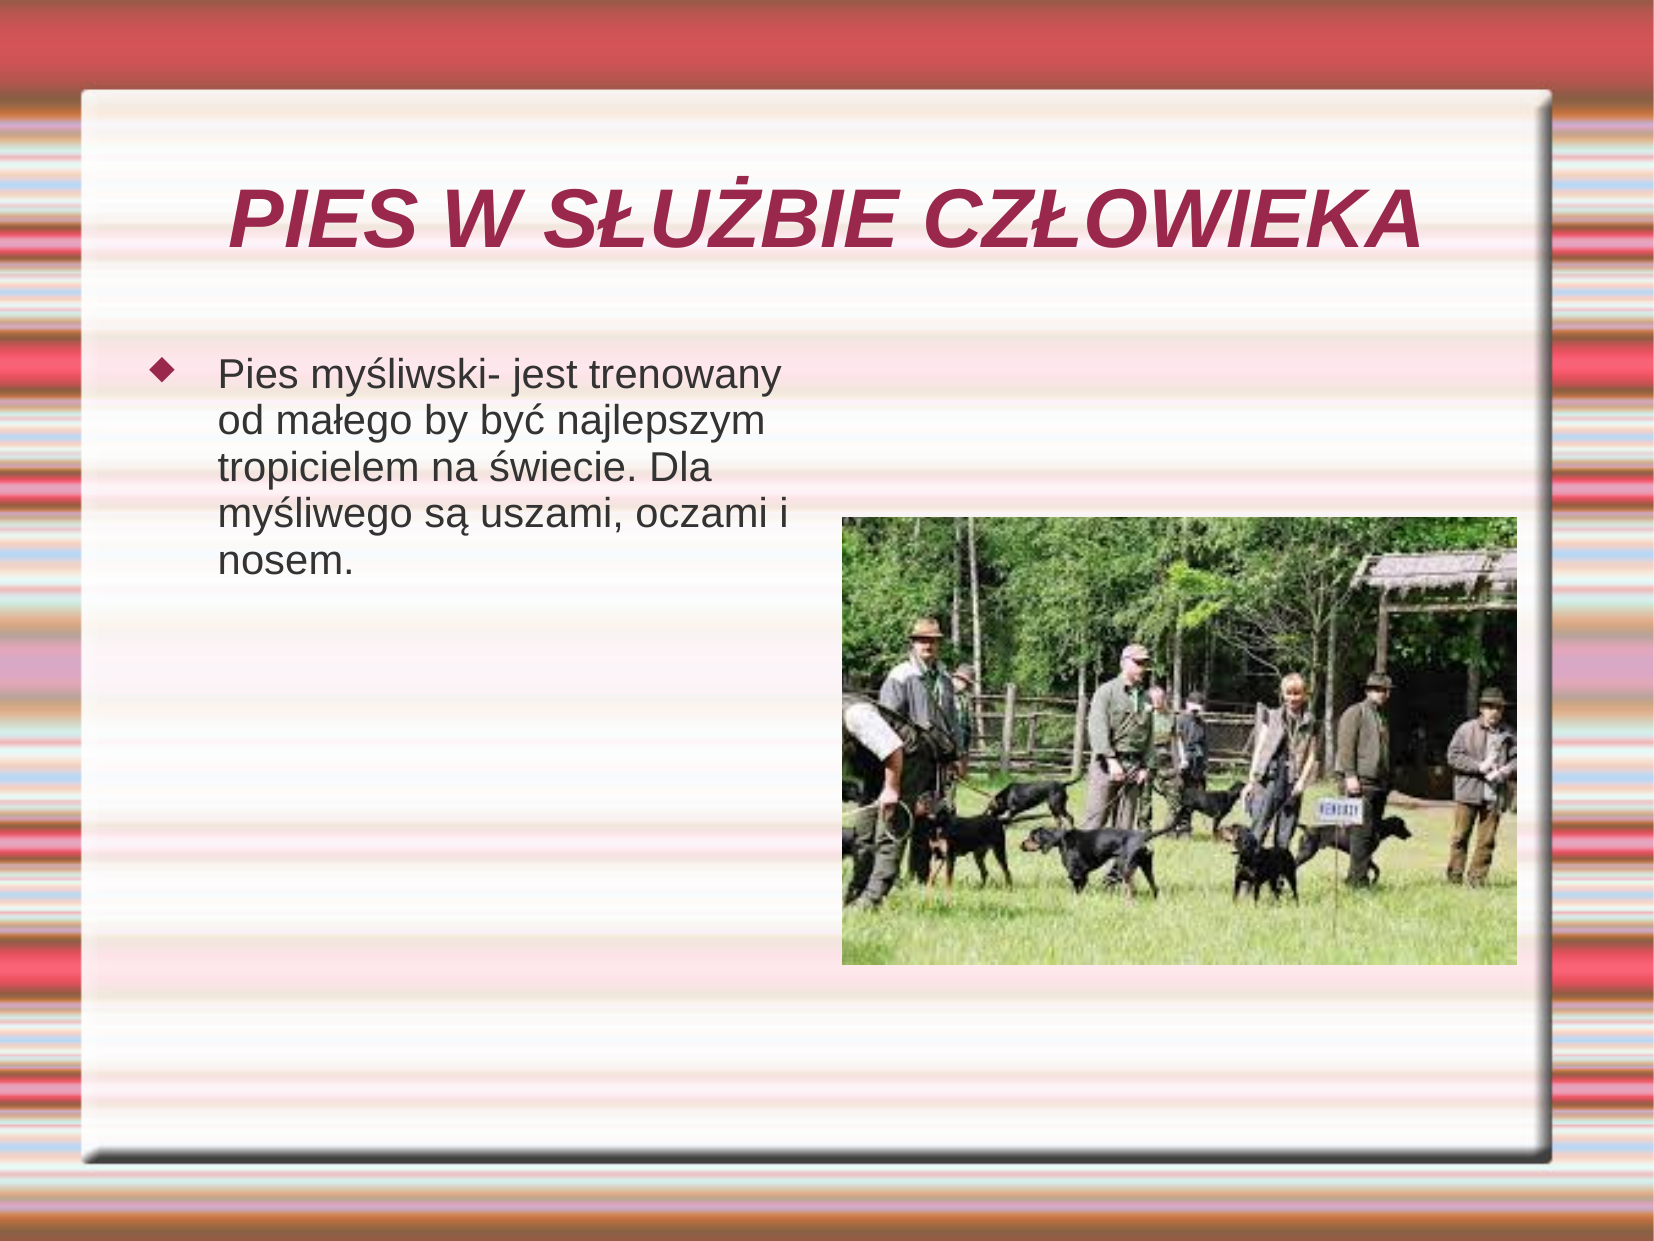

# PIES W SŁUŻBIE CZŁOWIEKA
Pies myśliwski- jest trenowany od małego by być najlepszym tropicielem na świecie. Dla myśliwego są uszami, oczami i nosem.